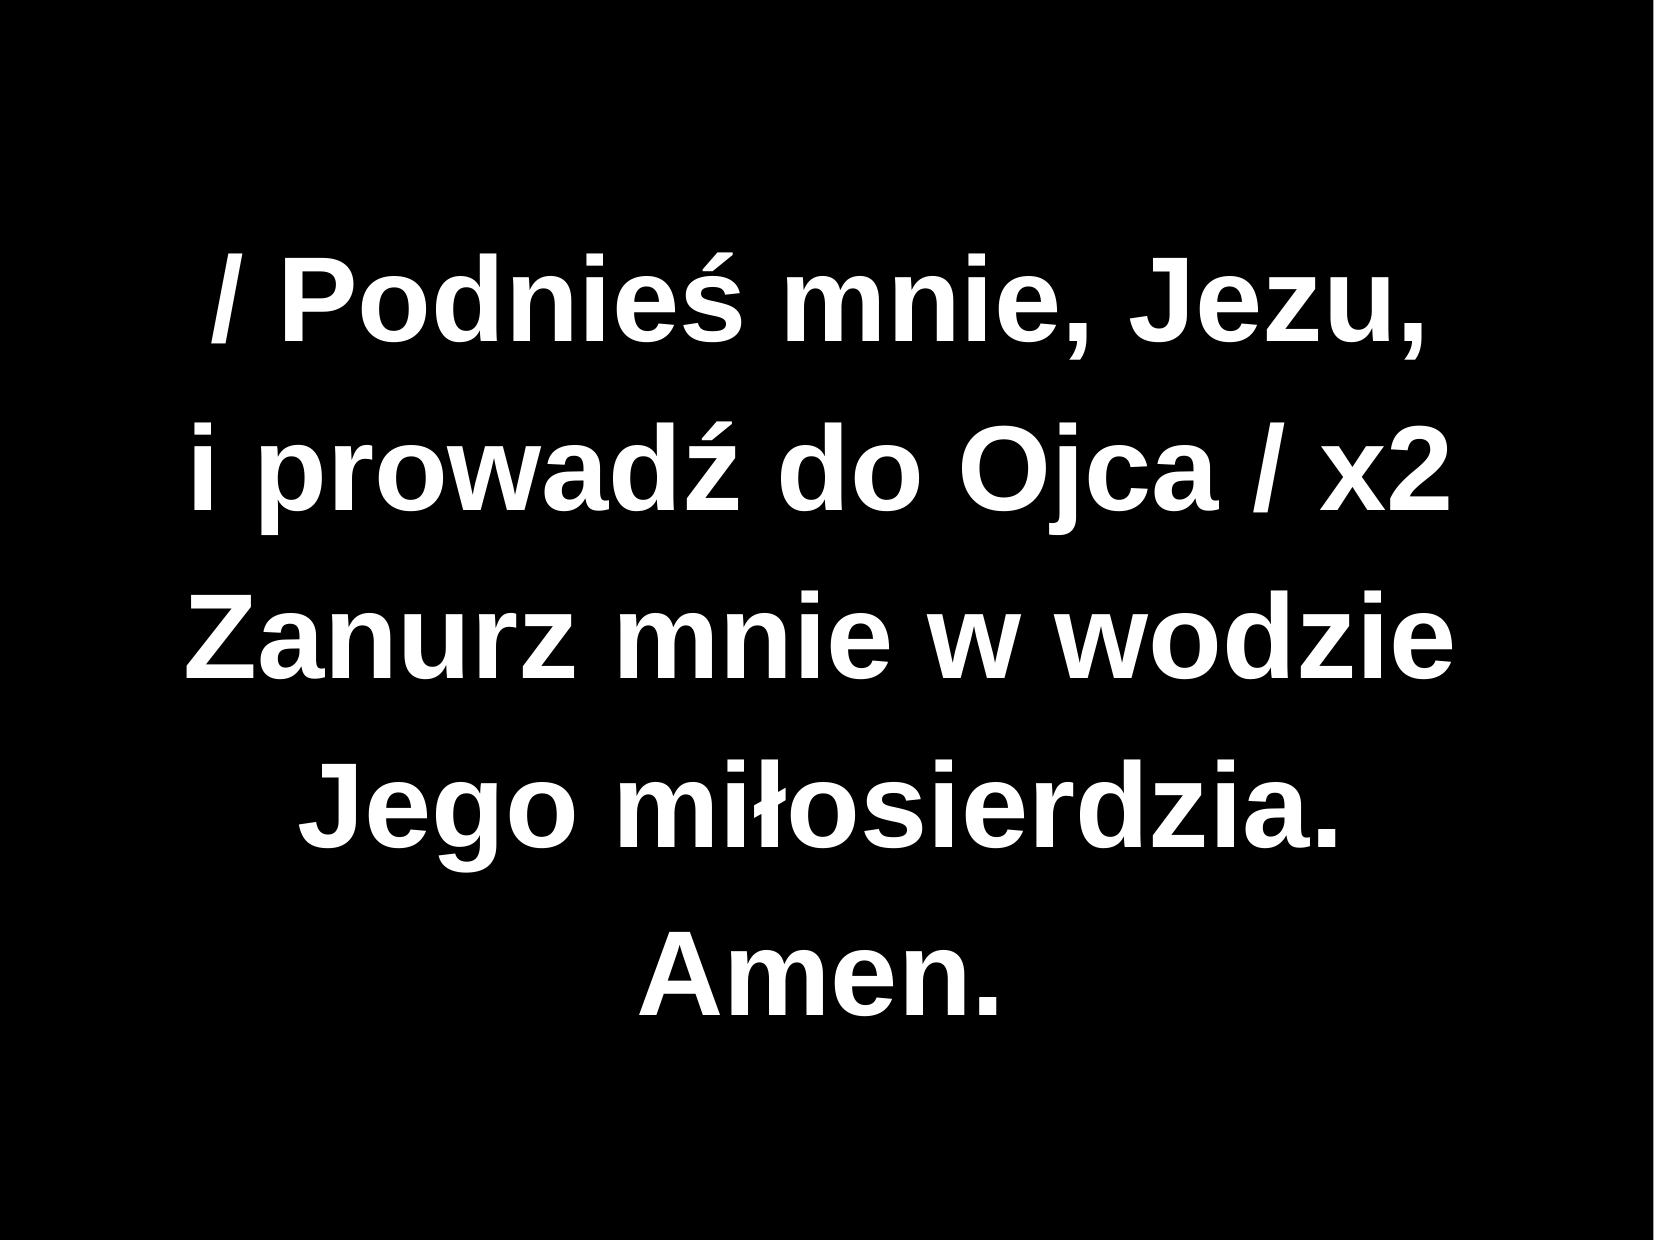

# / Podnieś mnie, Jezu,
i prowadź do Ojca / x2
Zanurz mnie w wodzie
Jego miłosierdzia.
Amen.